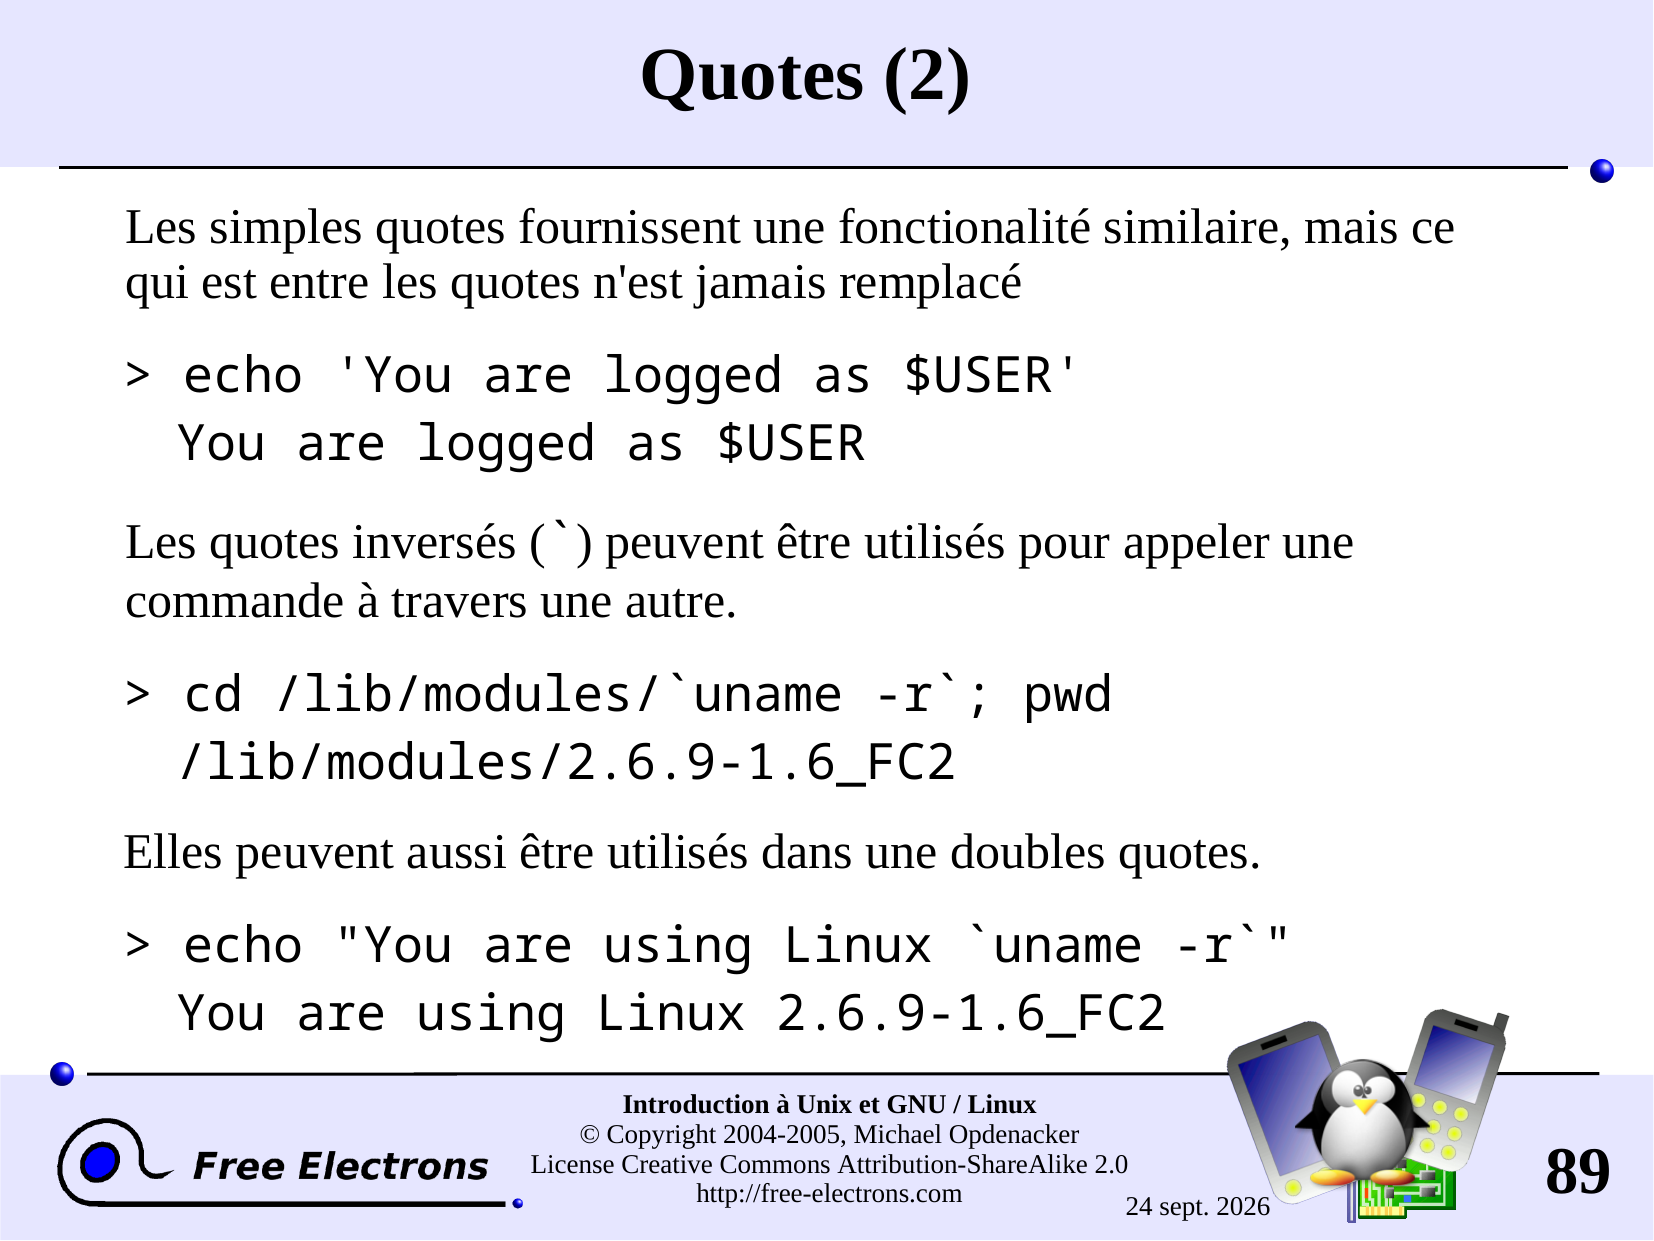

# Quotes (2)
Les simples quotes fournissent une fonctionalité similaire, mais ce qui est entre les quotes n'est jamais remplacé
> echo 'You are logged as $USER'
You are logged as $USER
Les quotes inversés (`) peuvent être utilisés pour appeler une commande à travers une autre.
> cd /lib/modules/`uname -r`; pwd
/lib/modules/2.6.9-1.6_FC2
Elles peuvent aussi être utilisés dans une doubles quotes.
> echo "You are using Linux `uname -r`"
You are using Linux 2.6.9-1.6_FC2